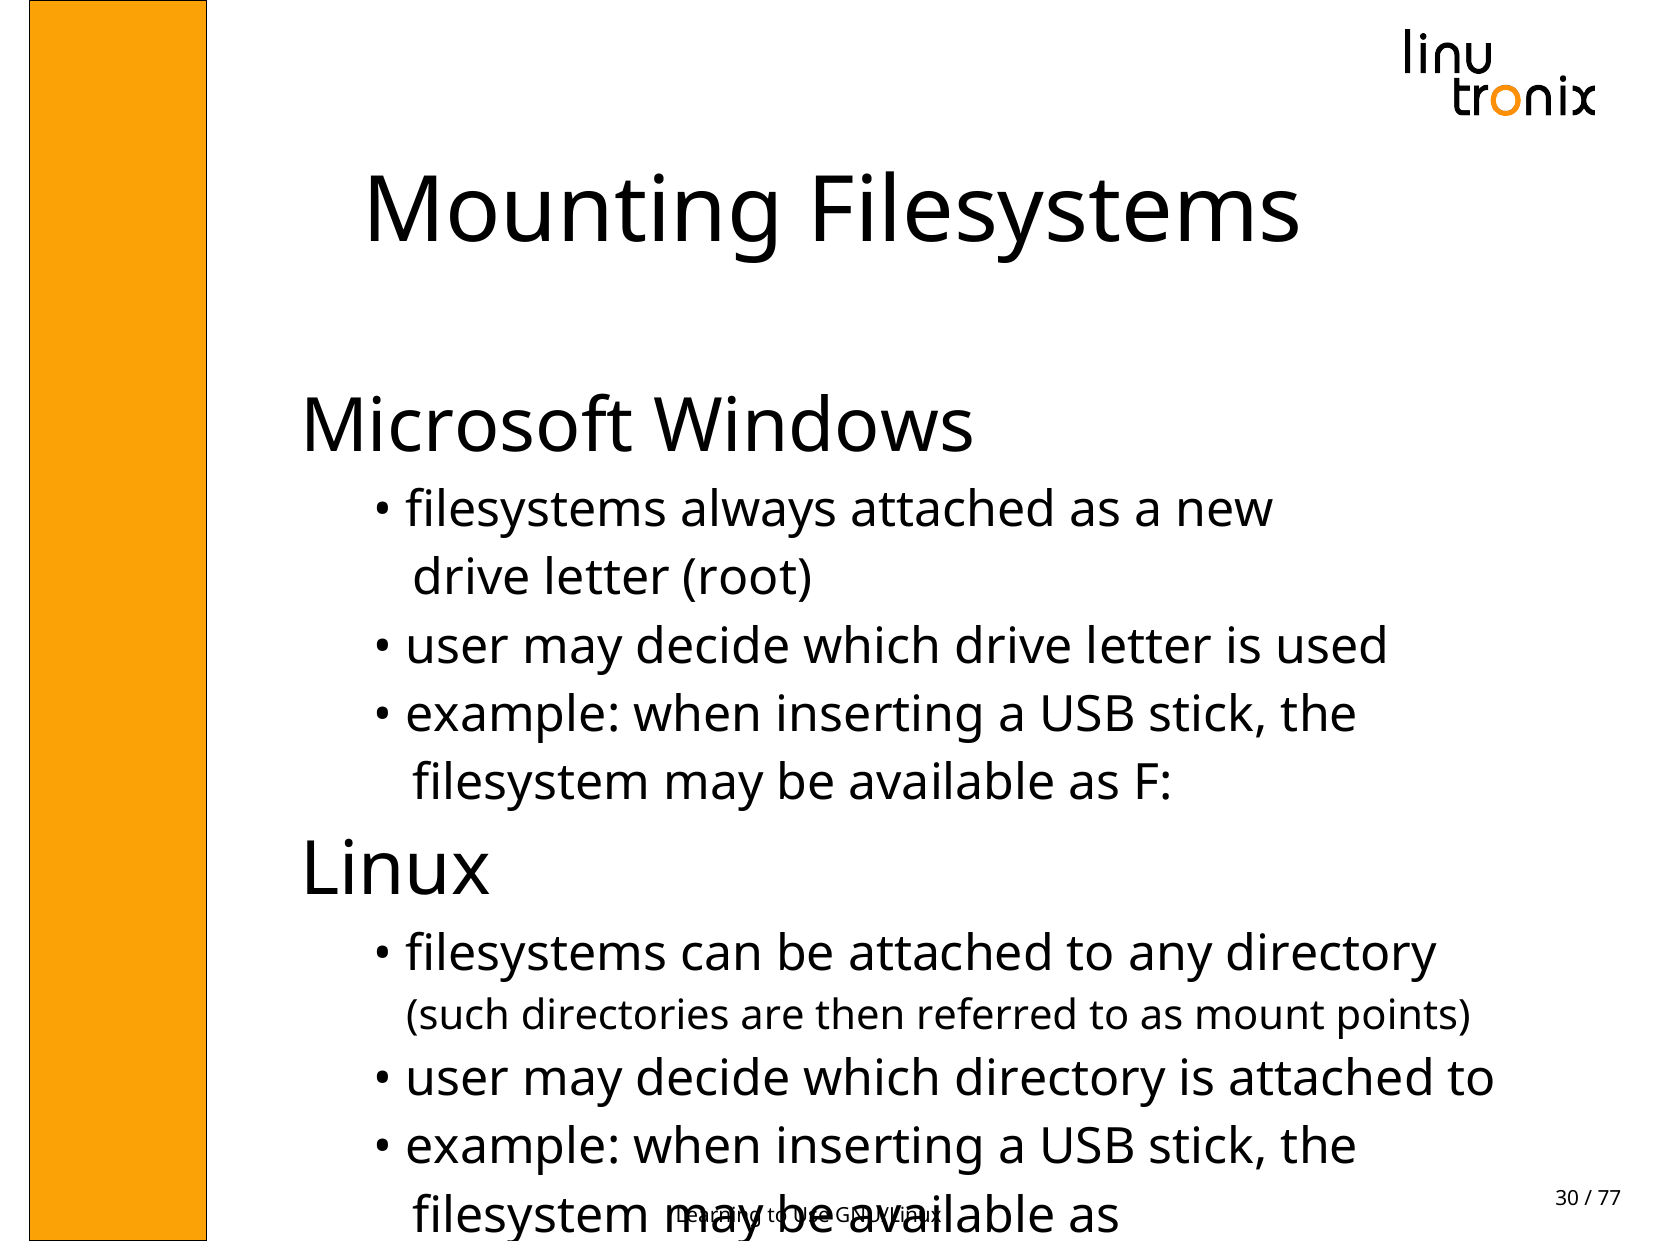

Mounting Filesystems
Microsoft Windows
	• filesystems always attached as a new
	 drive letter (root)
	• user may decide which drive letter is used
	• example: when inserting a USB stick, the
	 filesystem may be available as F:
Linux
	• filesystems can be attached to any directory
	 (such directories are then referred to as mount points)
	• user may decide which directory is attached to
	• example: when inserting a USB stick, the
	 filesystem may be available as
	 /USB Sticks/Vacation Pictures
30
Firmenvorstellung Linutronix V3.3